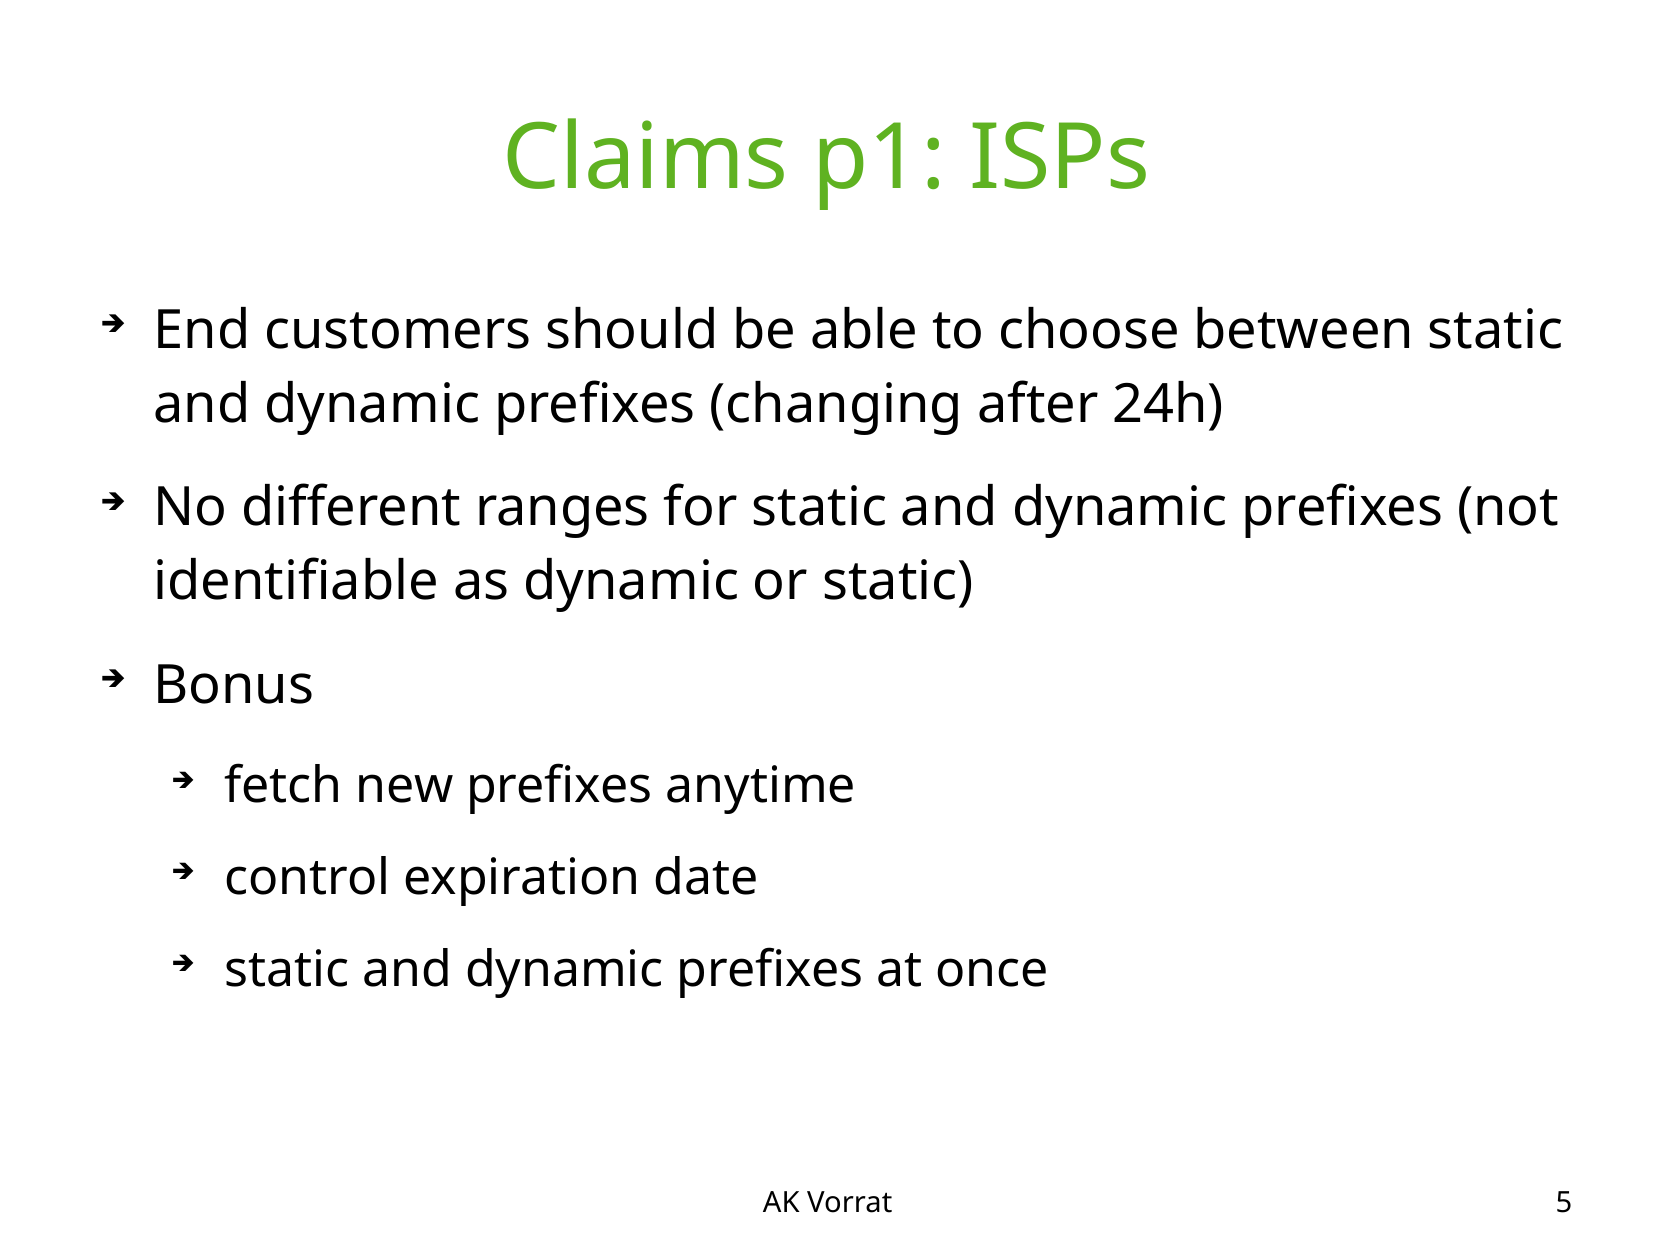

# Claims p1: ISPs
End customers should be able to choose between static and dynamic prefixes (changing after 24h)
No different ranges for static and dynamic prefixes (not identifiable as dynamic or static)
Bonus
fetch new prefixes anytime
control expiration date
static and dynamic prefixes at once
AK Vorrat
5